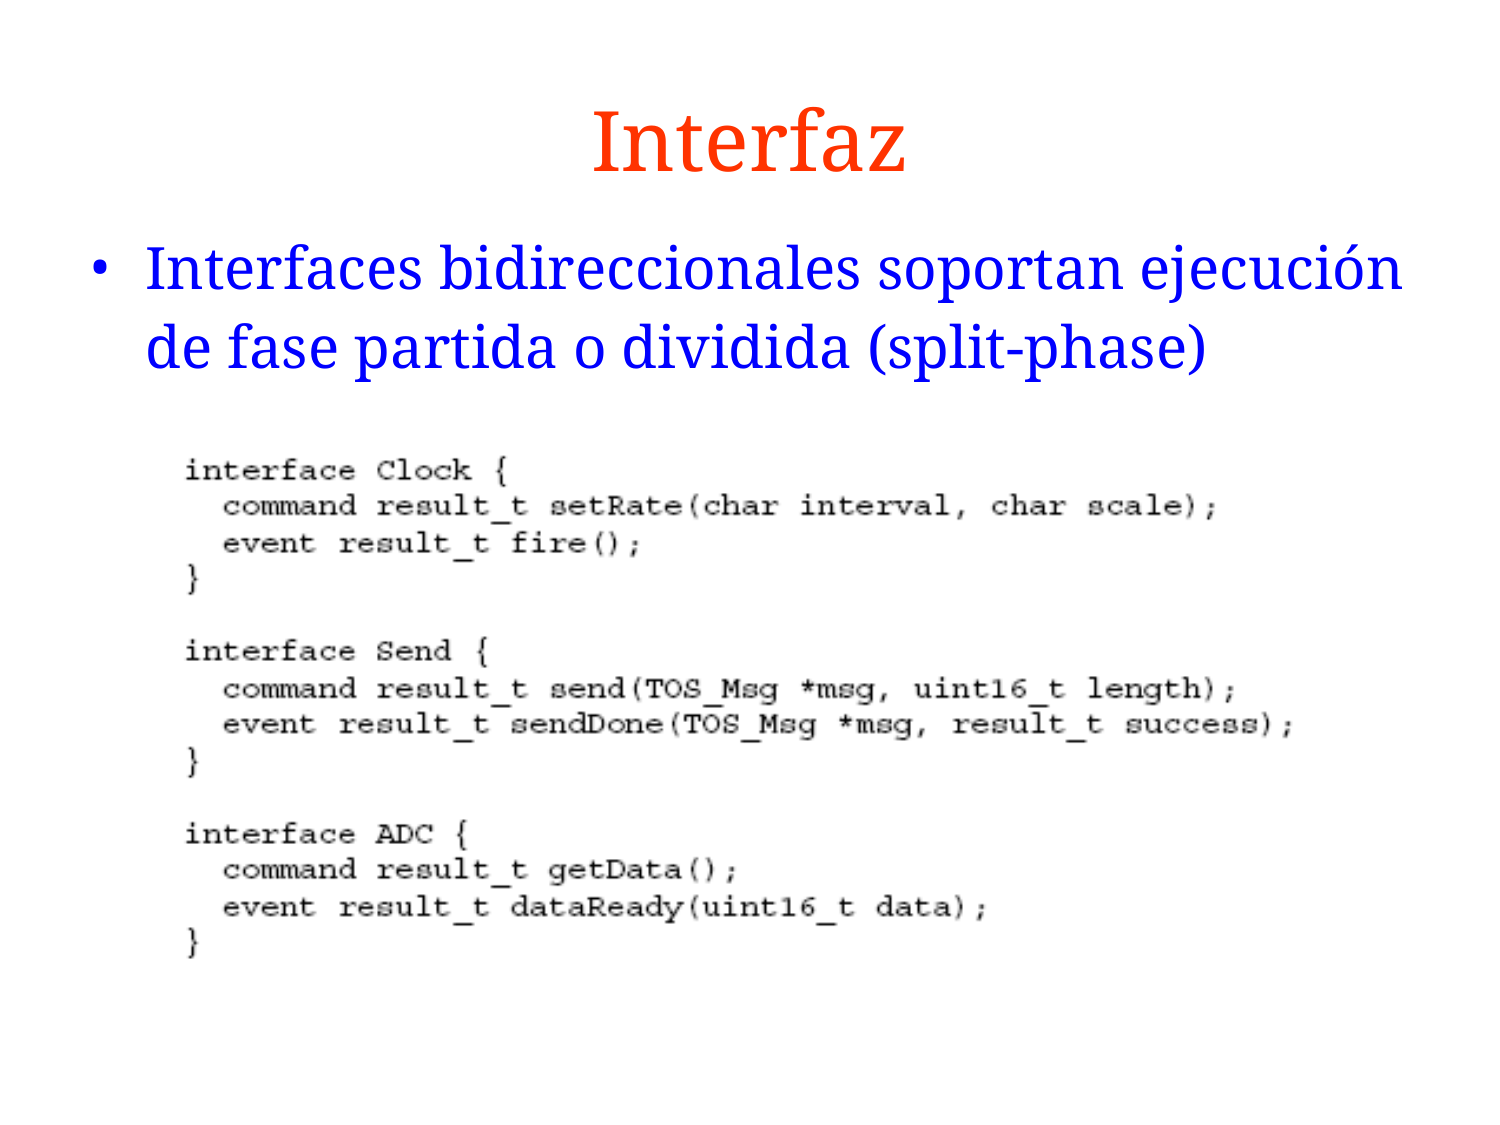

# Interfaz
Interfaces bidireccionales soportan ejecución de fase partida o dividida (split-phase)